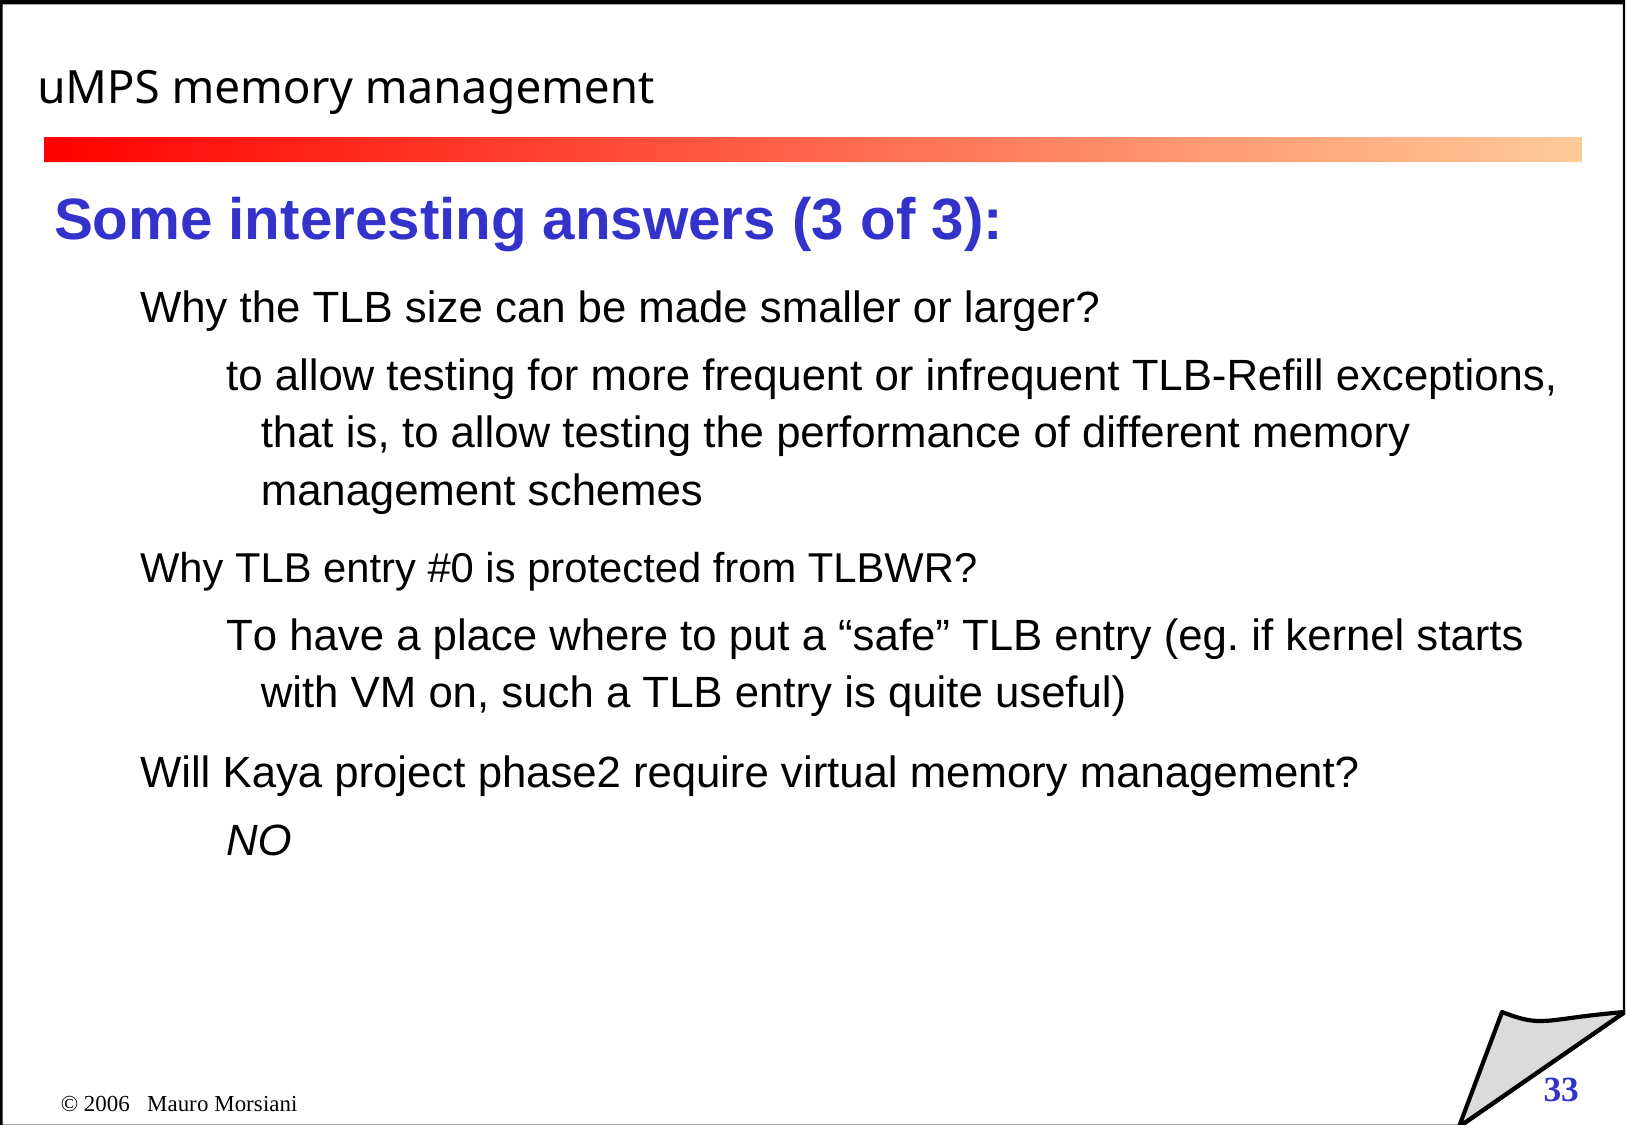

# uMPS memory management
Some interesting answers (3 of 3):
Why the TLB size can be made smaller or larger?
to allow testing for more frequent or infrequent TLB-Refill exceptions, that is, to allow testing the performance of different memory management schemes
Why TLB entry #0 is protected from TLBWR?
To have a place where to put a “safe” TLB entry (eg. if kernel starts with VM on, such a TLB entry is quite useful)
Will Kaya project phase2 require virtual memory management?
NO